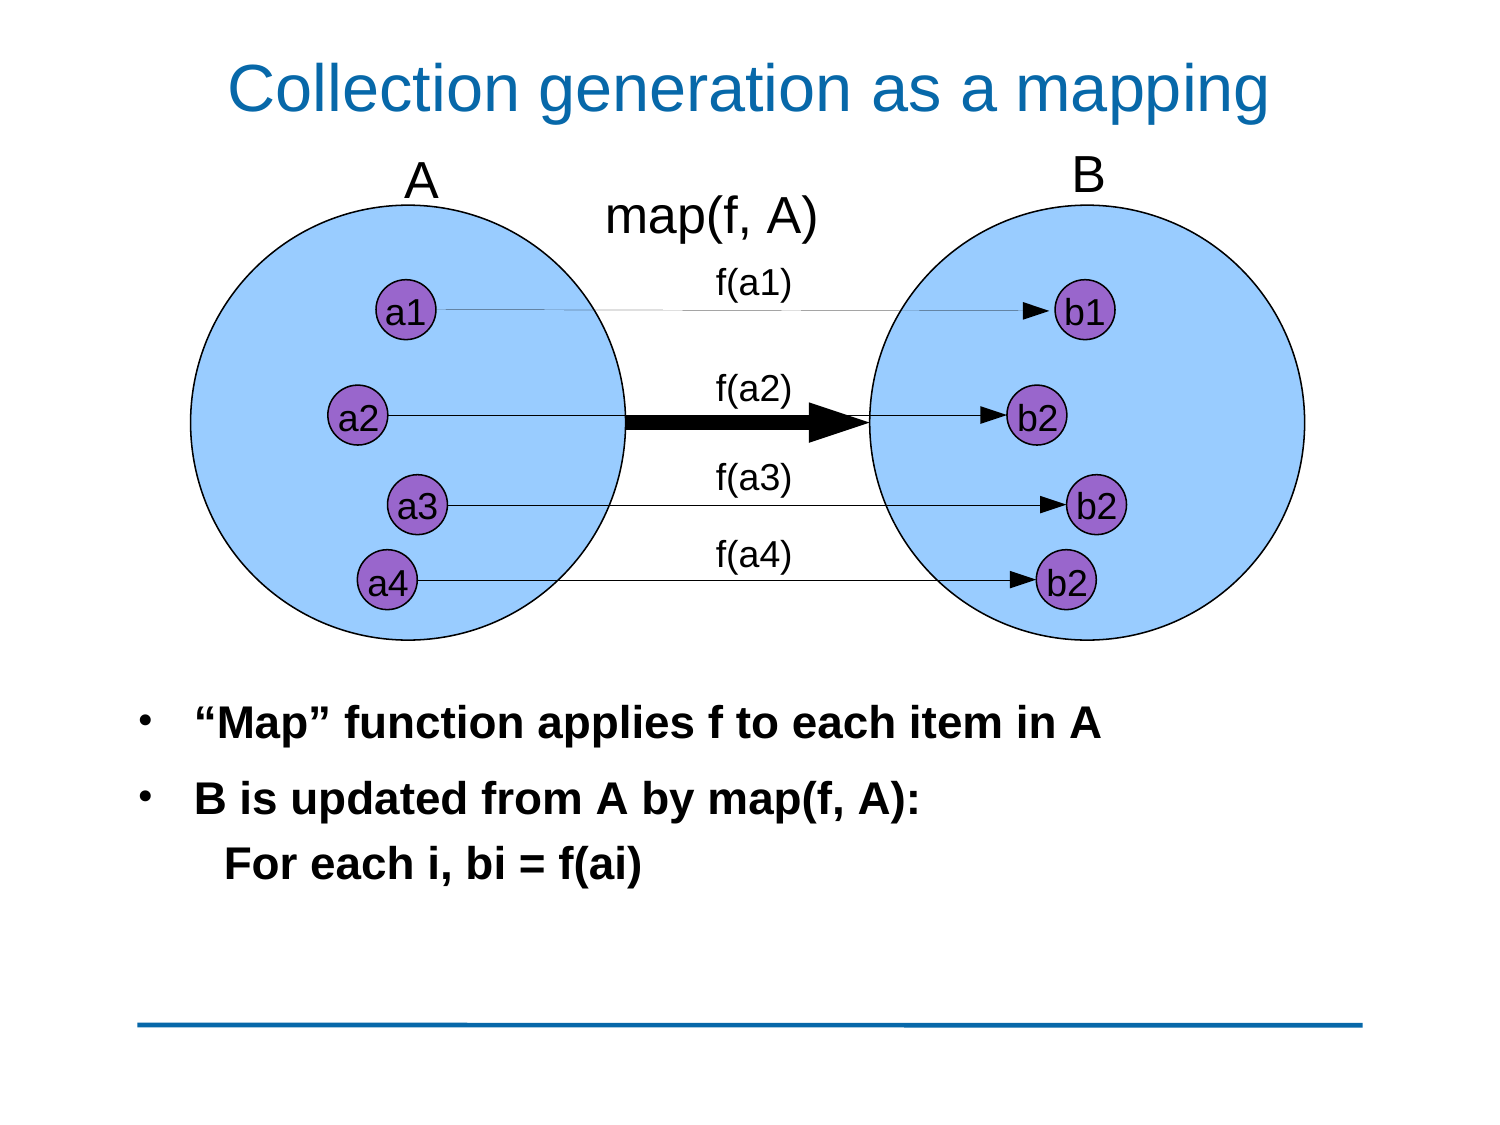

# Collection generation as a mapping
B
A
map(f, A)
f(a1)
f(a2)
f(a3)
f(a4)
a1
b1
a2
b2
a3
b2
a4
b2
“Map” function applies f to each item in A
B is updated from A by map(f, A):
For each i, bi = f(ai)